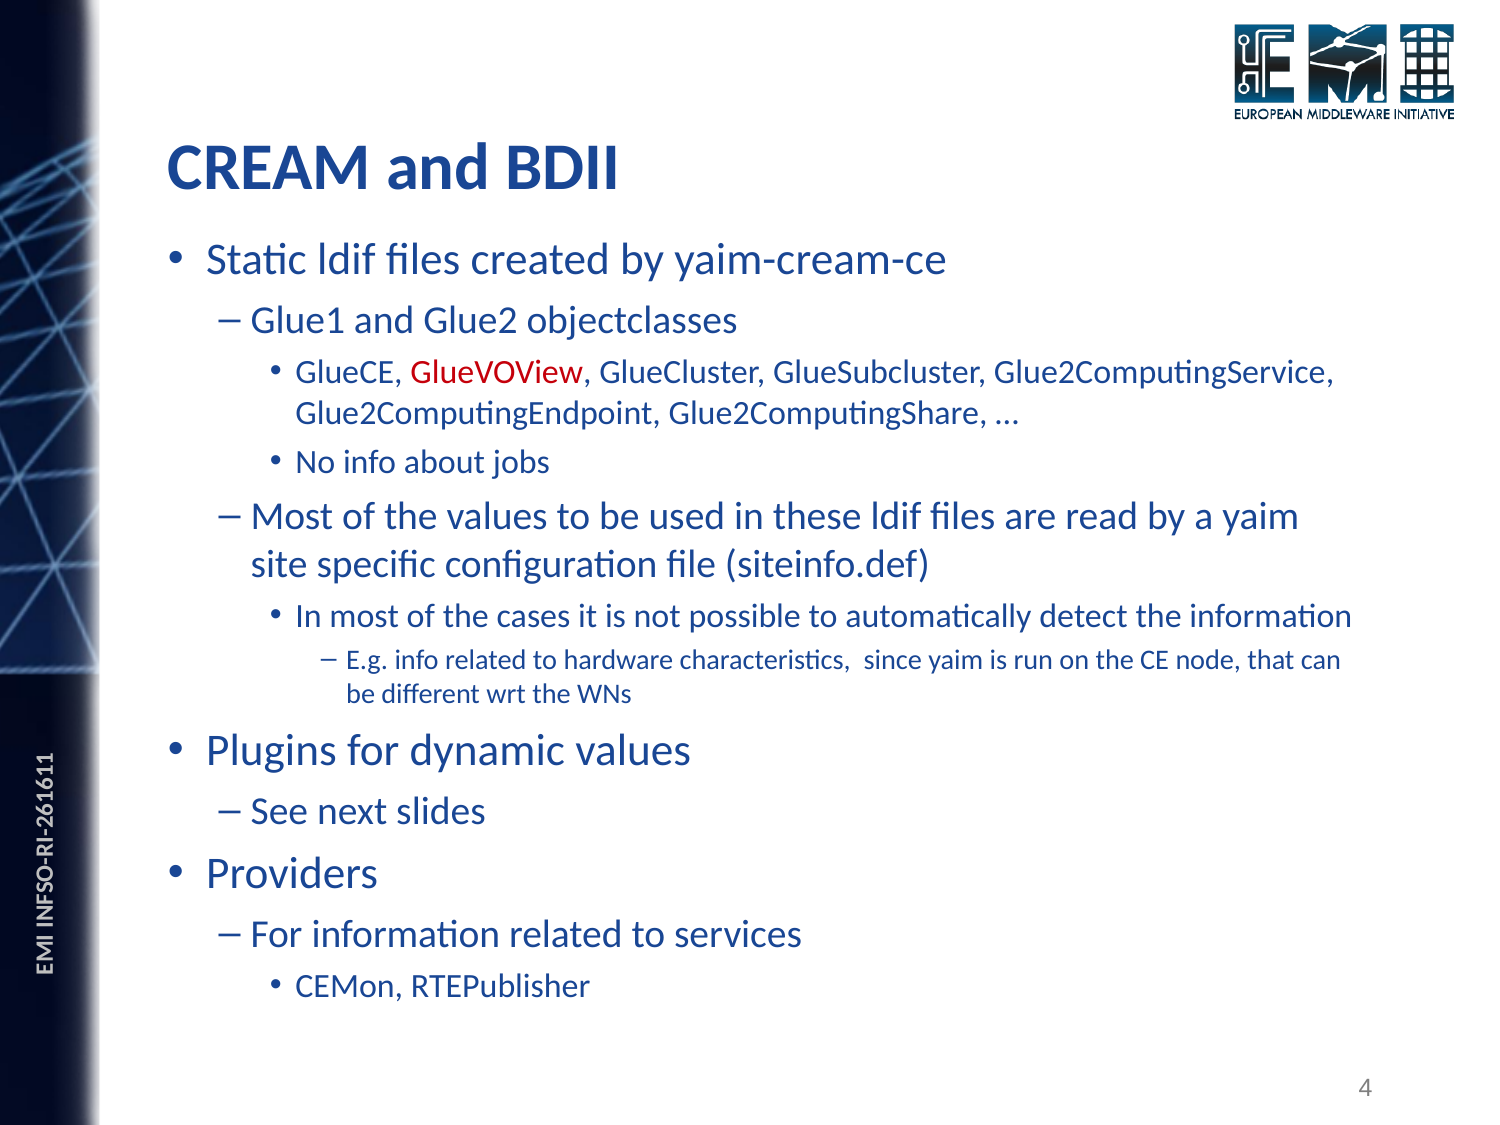

CREAM and BDII
# Static ldif files created by yaim-cream-ce
Glue1 and Glue2 objectclasses
GlueCE, GlueVOView, GlueCluster, GlueSubcluster, Glue2ComputingService, Glue2ComputingEndpoint, Glue2ComputingShare, …
No info about jobs
Most of the values to be used in these ldif files are read by a yaim site specific configuration file (siteinfo.def)
In most of the cases it is not possible to automatically detect the information
E.g. info related to hardware characteristics, since yaim is run on the CE node, that can be different wrt the WNs
Plugins for dynamic values
See next slides
Providers
For information related to services
CEMon, RTEPublisher